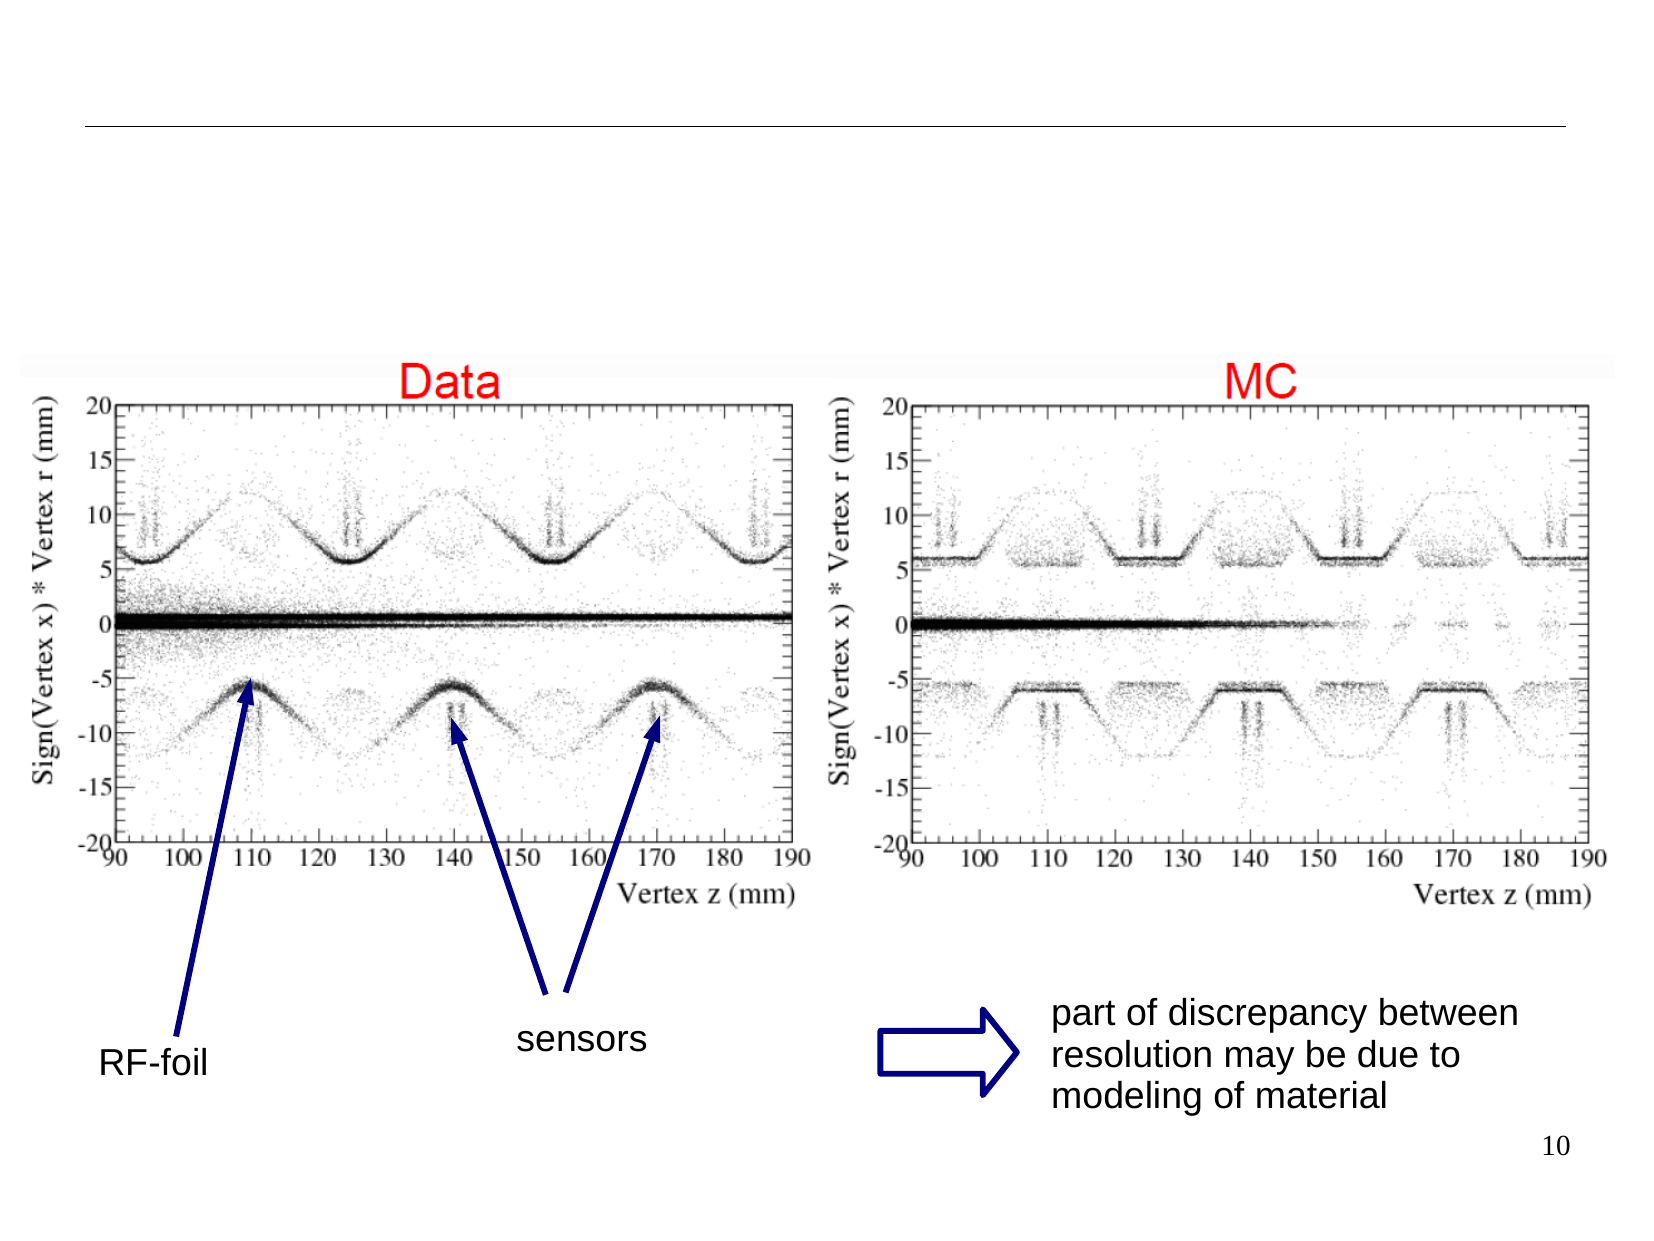

#
part of discrepancy between
resolution may be due to
modeling of material
sensors
RF-foil
10